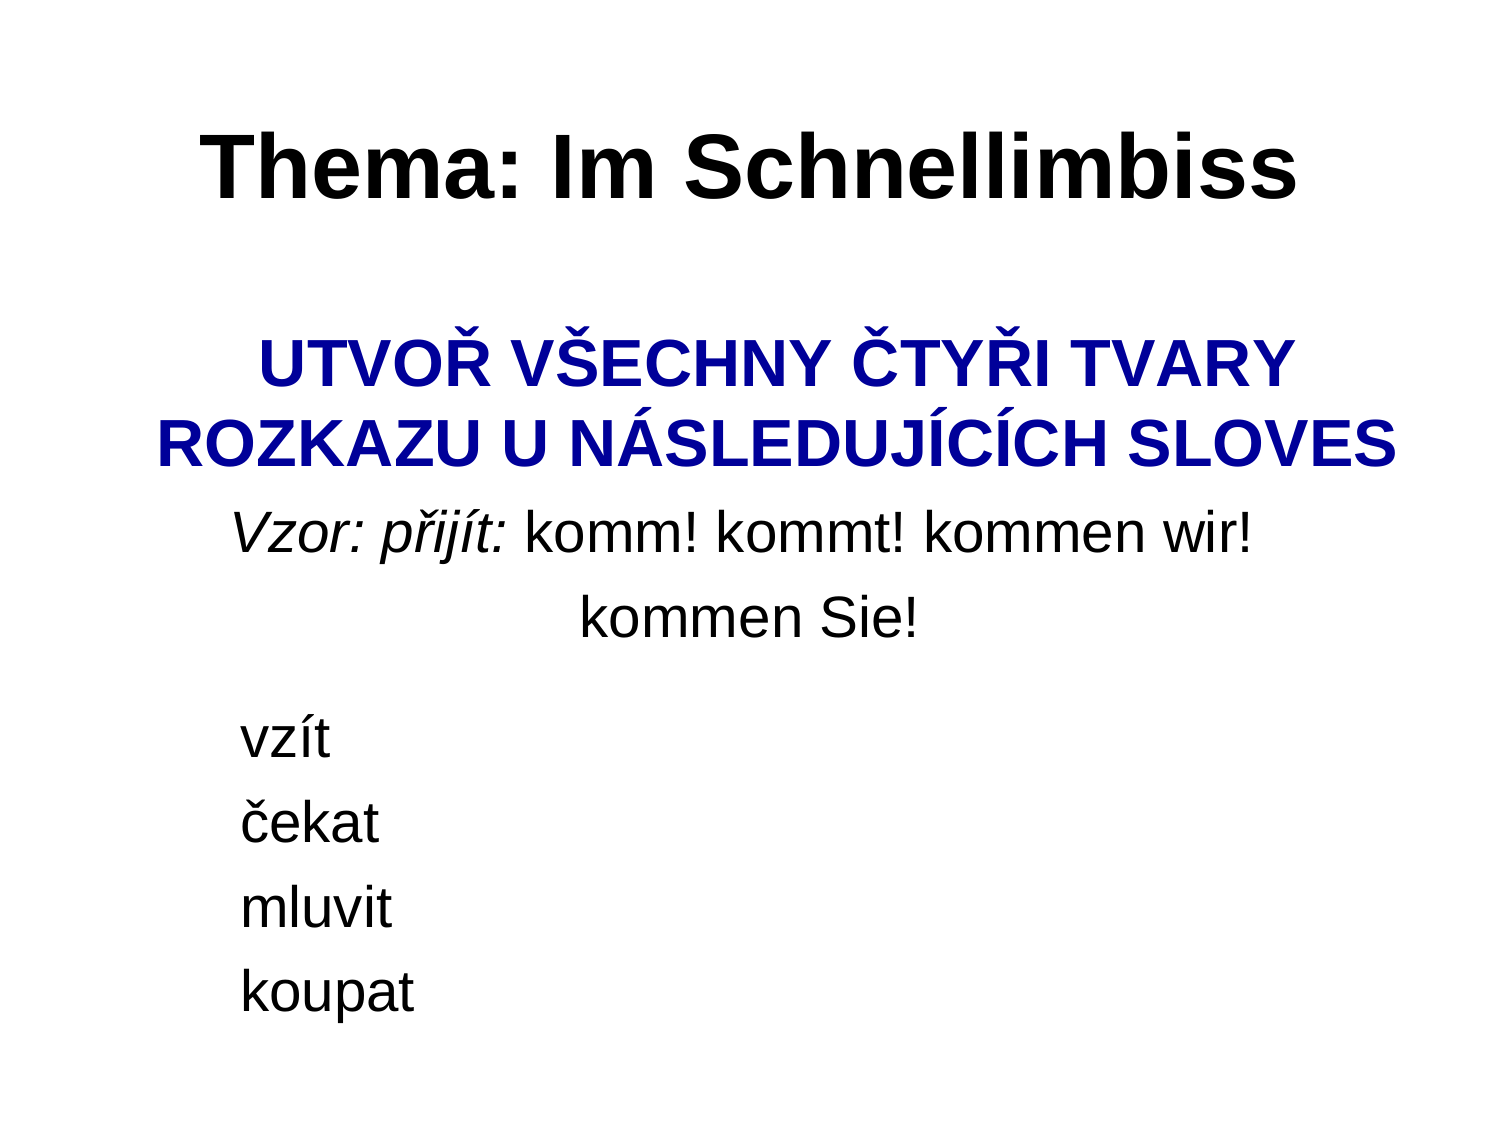

# Thema: Im Schnellimbiss
	UTVOŘ VŠECHNY ČTYŘI TVARY ROZKAZU U NÁSLEDUJÍCÍCH SLOVES
Vzor: přijít: komm! kommt! kommen wir!
kommen Sie!
		vzít
		čekat
		mluvit
		koupat